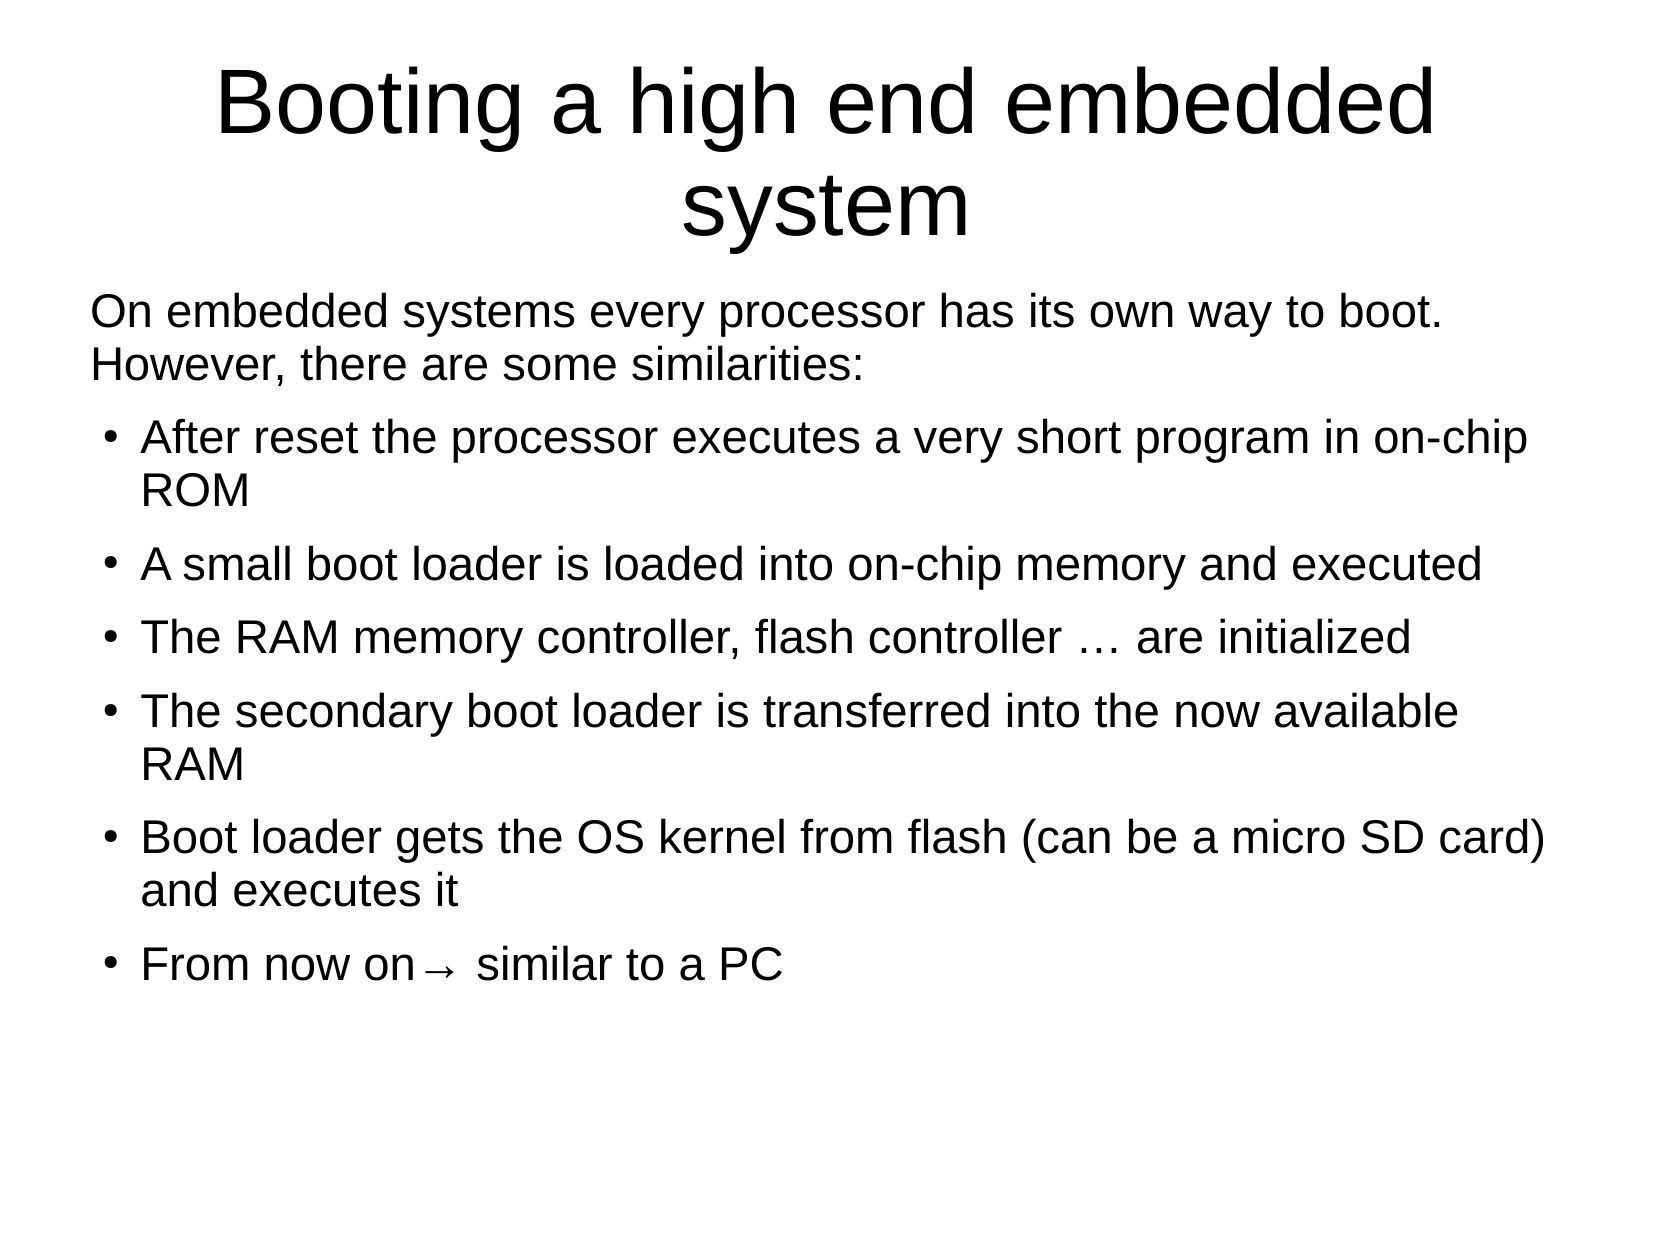

# Booting a high end embedded system
On embedded systems every processor has its own way to boot. However, there are some similarities:
After reset the processor executes a very short program in on-chip ROM
A small boot loader is loaded into on-chip memory and executed
The RAM memory controller, flash controller … are initialized
The secondary boot loader is transferred into the now available RAM
Boot loader gets the OS kernel from flash (can be a micro SD card) and executes it
From now on→ similar to a PC